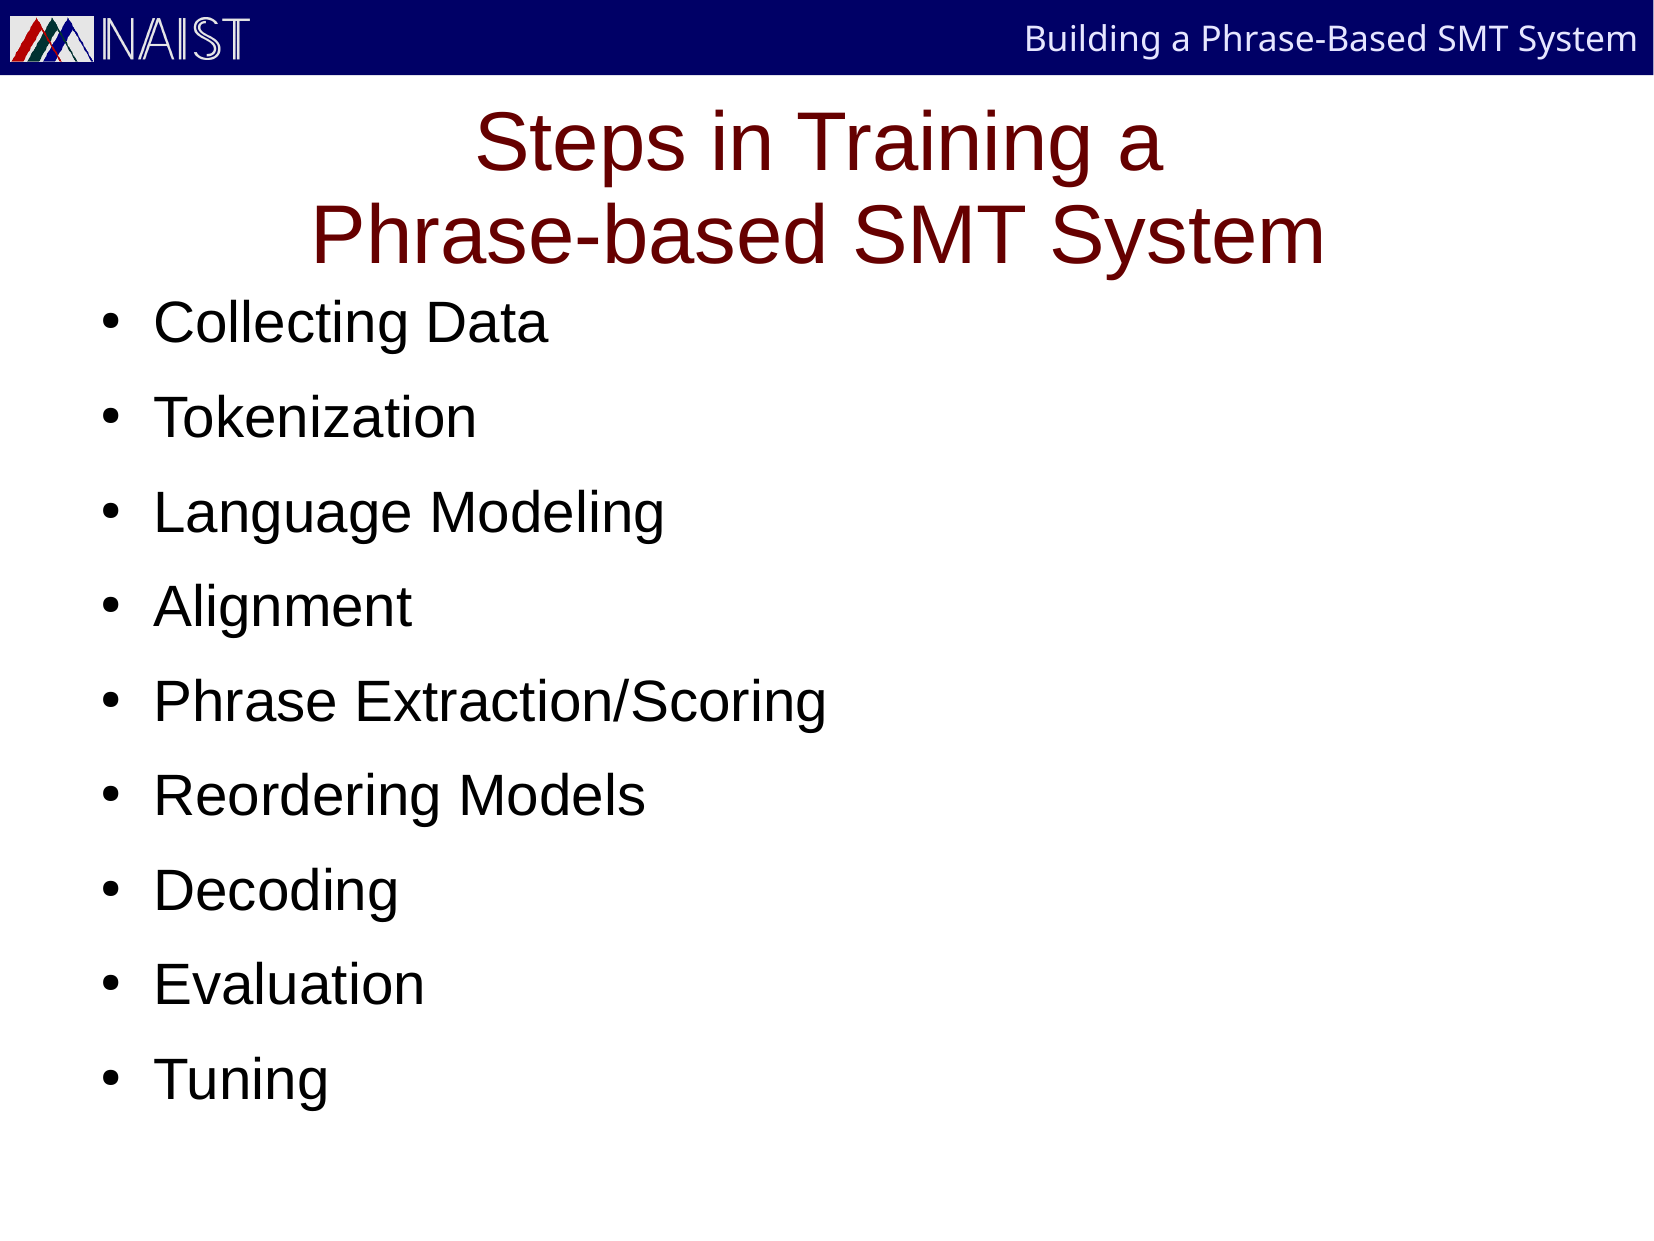

# Steps in Training a Phrase-based SMT System
Collecting Data
Tokenization
Language Modeling
Alignment
Phrase Extraction/Scoring
Reordering Models
Decoding
Evaluation
Tuning